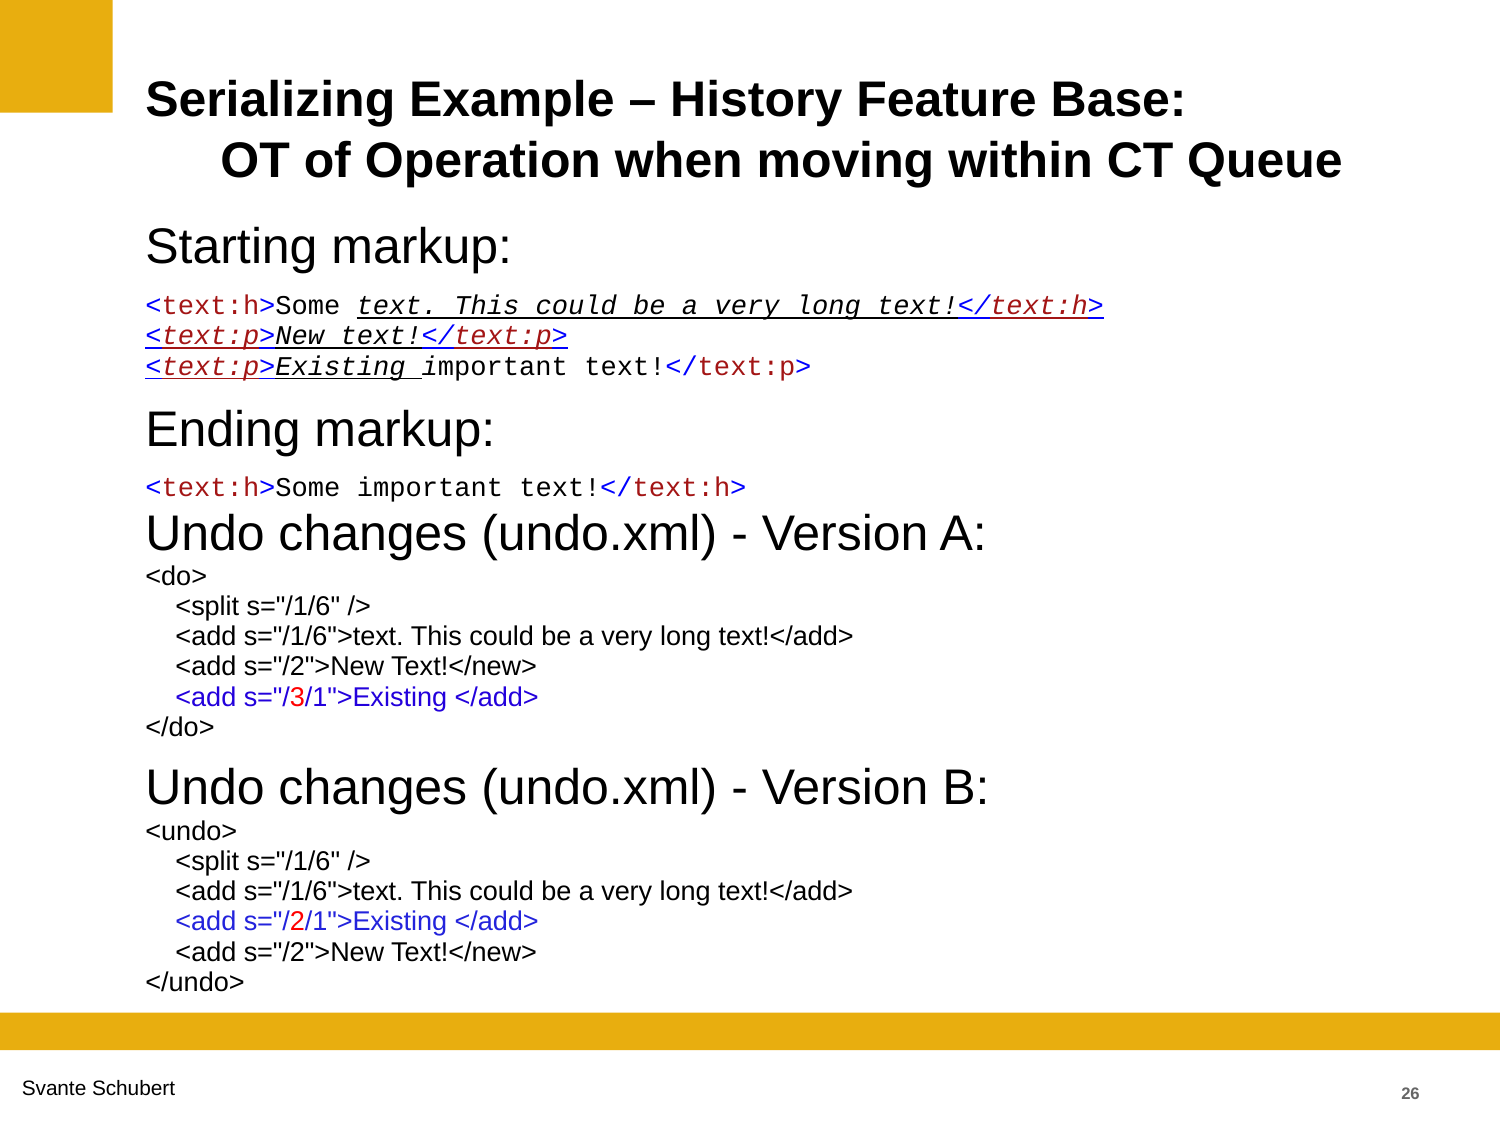

# Serializing Example – History Feature Base: OT of Operation when moving within CT Queue
Starting markup:
<text:h>Some text. This could be a very long text!</text:h>
<text:p>New text!</text:p>
<text:p>Existing important text!</text:p>
Ending markup:
<text:h>Some important text!</text:h>
Undo changes (undo.xml) - Version A:
<do>
    <split s="/1/6" />
    <add s="/1/6">text. This could be a very long text!</add>
    <add s="/2">New Text!</new>
    <add s="/3/1">Existing </add>
</do>
Undo changes (undo.xml) - Version B:
<undo>
    <split s="/1/6" />
    <add s="/1/6">text. This could be a very long text!</add>
    <add s="/2/1">Existing </add>
    <add s="/2">New Text!</new>
</undo>
Svante Schubert